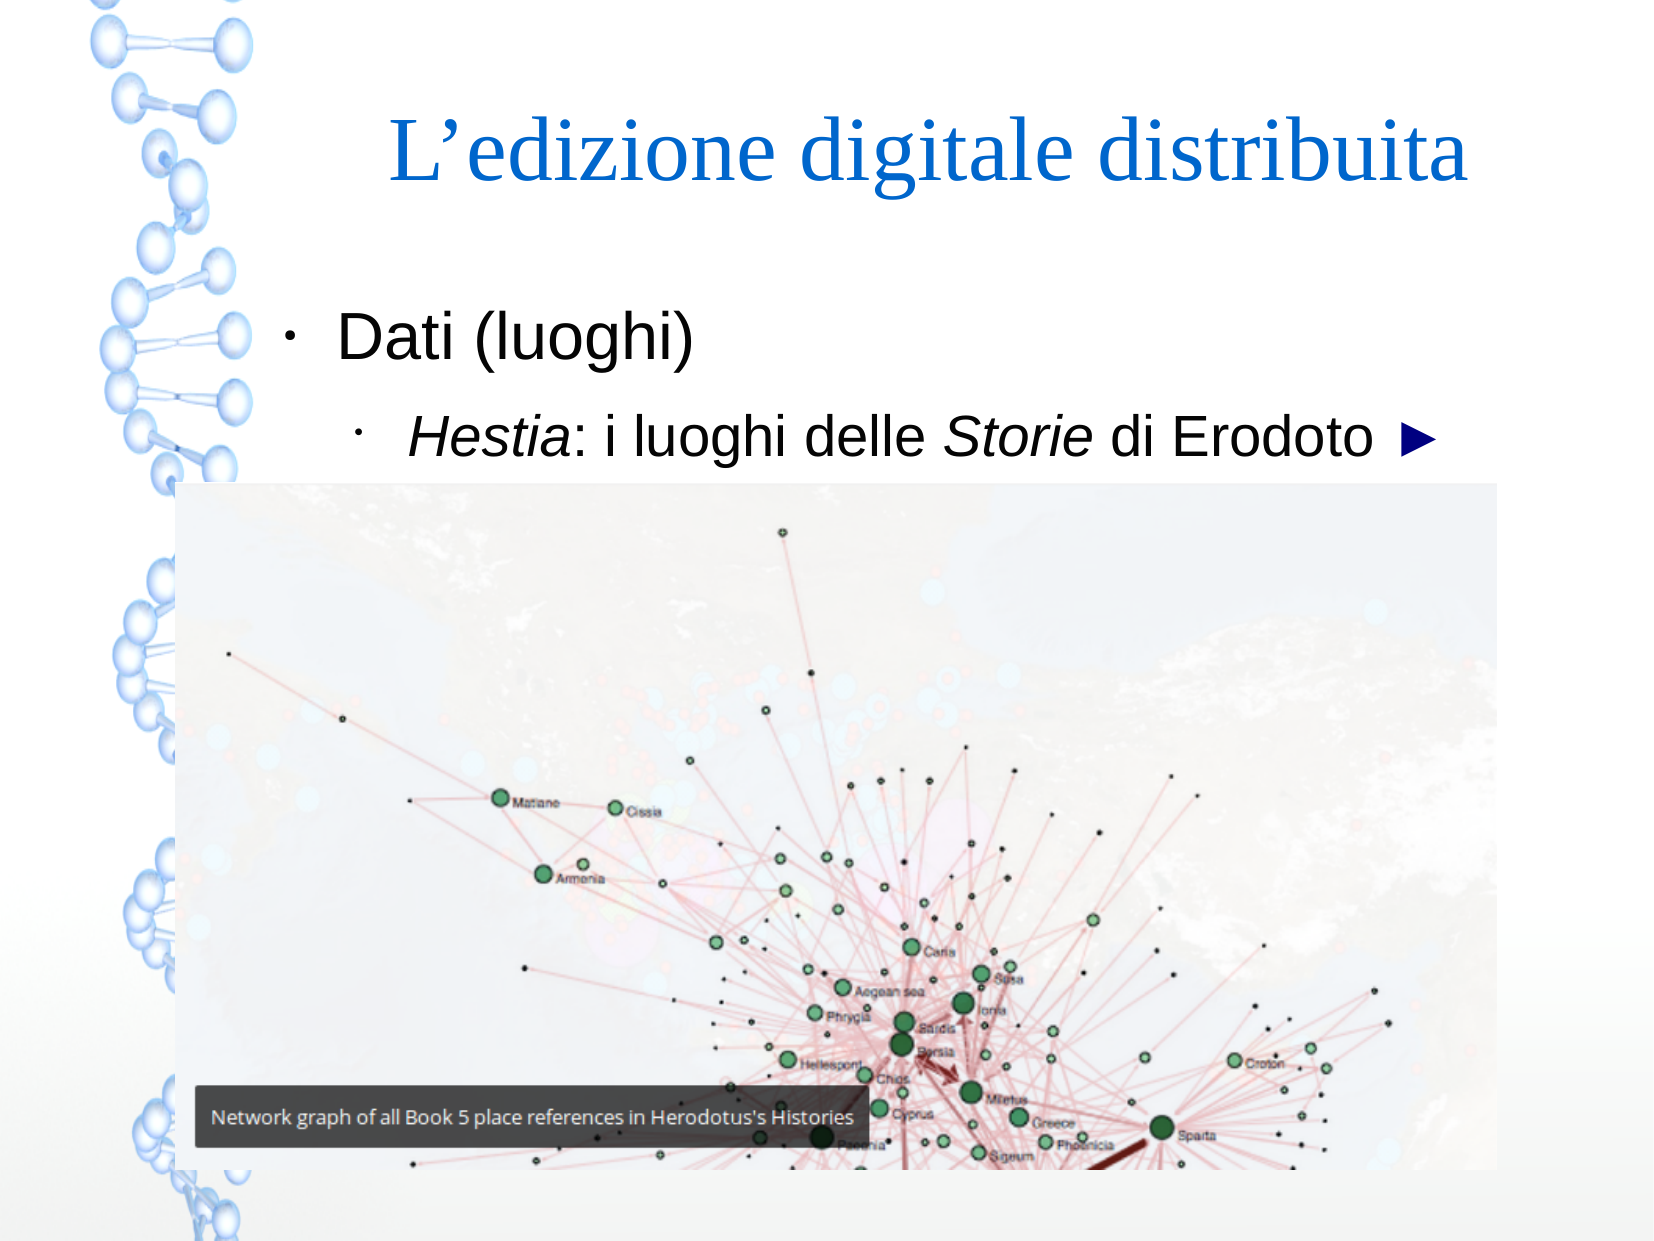

# L’edizione digitale distribuita
Dati (luoghi)
Hestia: i luoghi delle Storie di Erodoto ►